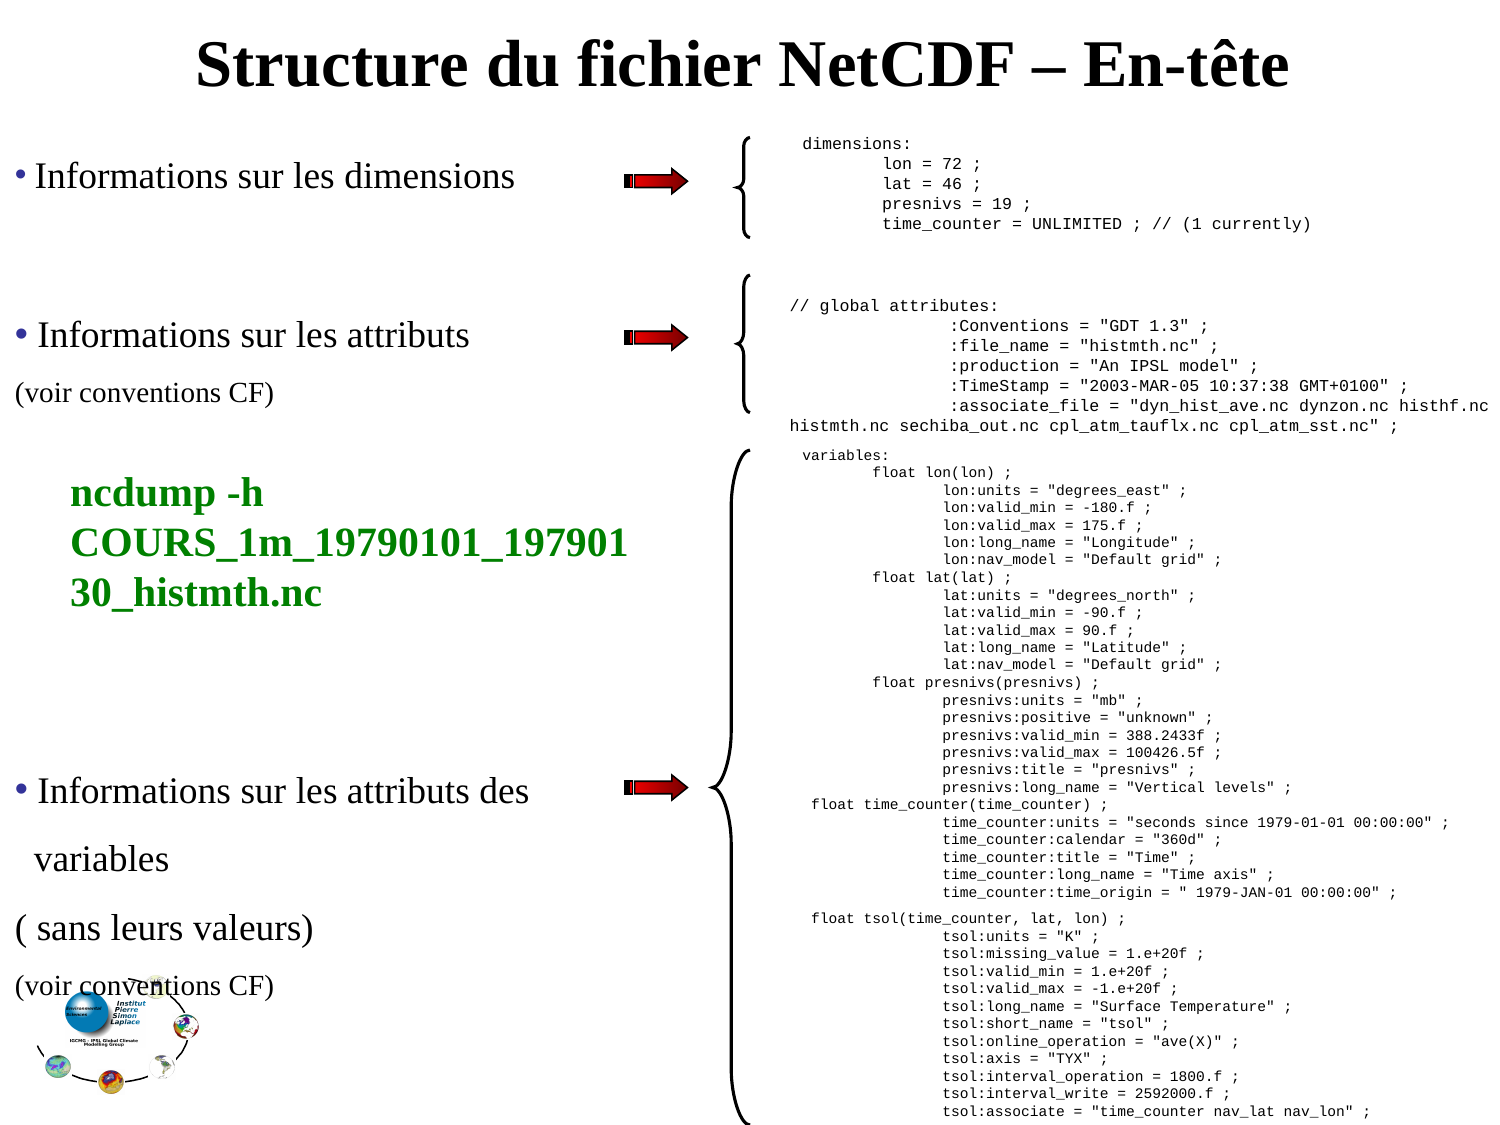

Structure du fichier NetCDF – En-tête
 Informations sur les dimensions
 Informations sur les attributs
(voir conventions CF)
 Informations sur les attributs des
 variables
( sans leurs valeurs)
(voir conventions CF)
dimensions:
 lon = 72 ;
 lat = 46 ;
 presnivs = 19 ;
 time_counter = UNLIMITED ; // (1 currently)
// global attributes:
 :Conventions = "GDT 1.3" ;
 :file_name = "histmth.nc" ;
 :production = "An IPSL model" ;
 :TimeStamp = "2003-MAR-05 10:37:38 GMT+0100" ;
 :associate_file = "dyn_hist_ave.nc dynzon.nc histhf.nc histmth.nc sechiba_out.nc cpl_atm_tauflx.nc cpl_atm_sst.nc" ;
variables:
 float lon(lon) ;
 lon:units = "degrees_east" ;
 lon:valid_min = -180.f ;
 lon:valid_max = 175.f ;
 lon:long_name = "Longitude" ;
 lon:nav_model = "Default grid" ;
 float lat(lat) ;
 lat:units = "degrees_north" ;
 lat:valid_min = -90.f ;
 lat:valid_max = 90.f ;
 lat:long_name = "Latitude" ;
 lat:nav_model = "Default grid" ;
 float presnivs(presnivs) ;
 presnivs:units = "mb" ;
 presnivs:positive = "unknown" ;
 presnivs:valid_min = 388.2433f ;
 presnivs:valid_max = 100426.5f ;
 presnivs:title = "presnivs" ;
 presnivs:long_name = "Vertical levels" ;
 float time_counter(time_counter) ;
 time_counter:units = "seconds since 1979-01-01 00:00:00" ;
 time_counter:calendar = "360d" ;
 time_counter:title = "Time" ;
 time_counter:long_name = "Time axis" ;
 time_counter:time_origin = " 1979-JAN-01 00:00:00" ;
 float tsol(time_counter, lat, lon) ;
 tsol:units = "K" ;
 tsol:missing_value = 1.e+20f ;
 tsol:valid_min = 1.e+20f ;
 tsol:valid_max = -1.e+20f ;
 tsol:long_name = "Surface Temperature" ;
 tsol:short_name = "tsol" ;
 tsol:online_operation = "ave(X)" ;
 tsol:axis = "TYX" ;
 tsol:interval_operation = 1800.f ;
 tsol:interval_write = 2592000.f ;
 tsol:associate = "time_counter nav_lat nav_lon" ;
ncdump -h COURS_1m_19790101_19790130_histmth.nc